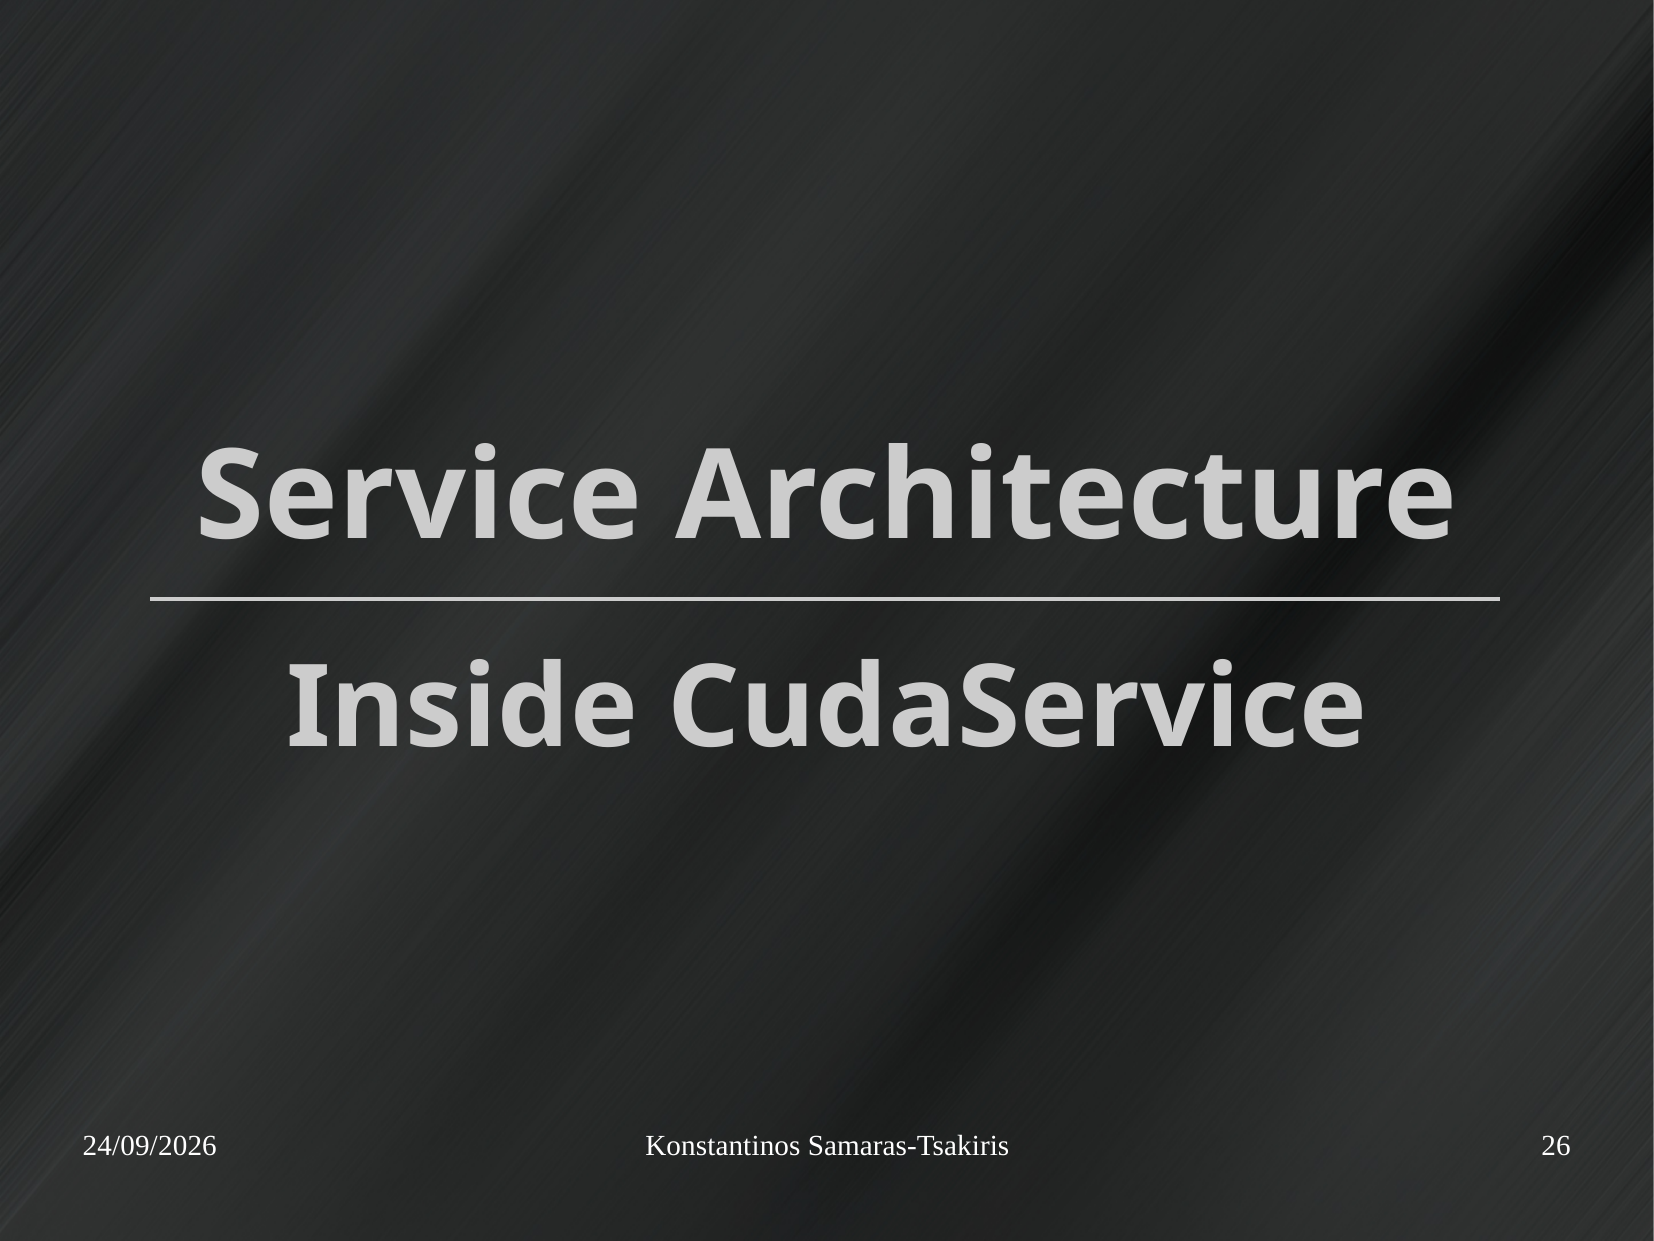

# Service Architecture
Inside CudaService
Konstantinos Samaras-Tsakiris
26